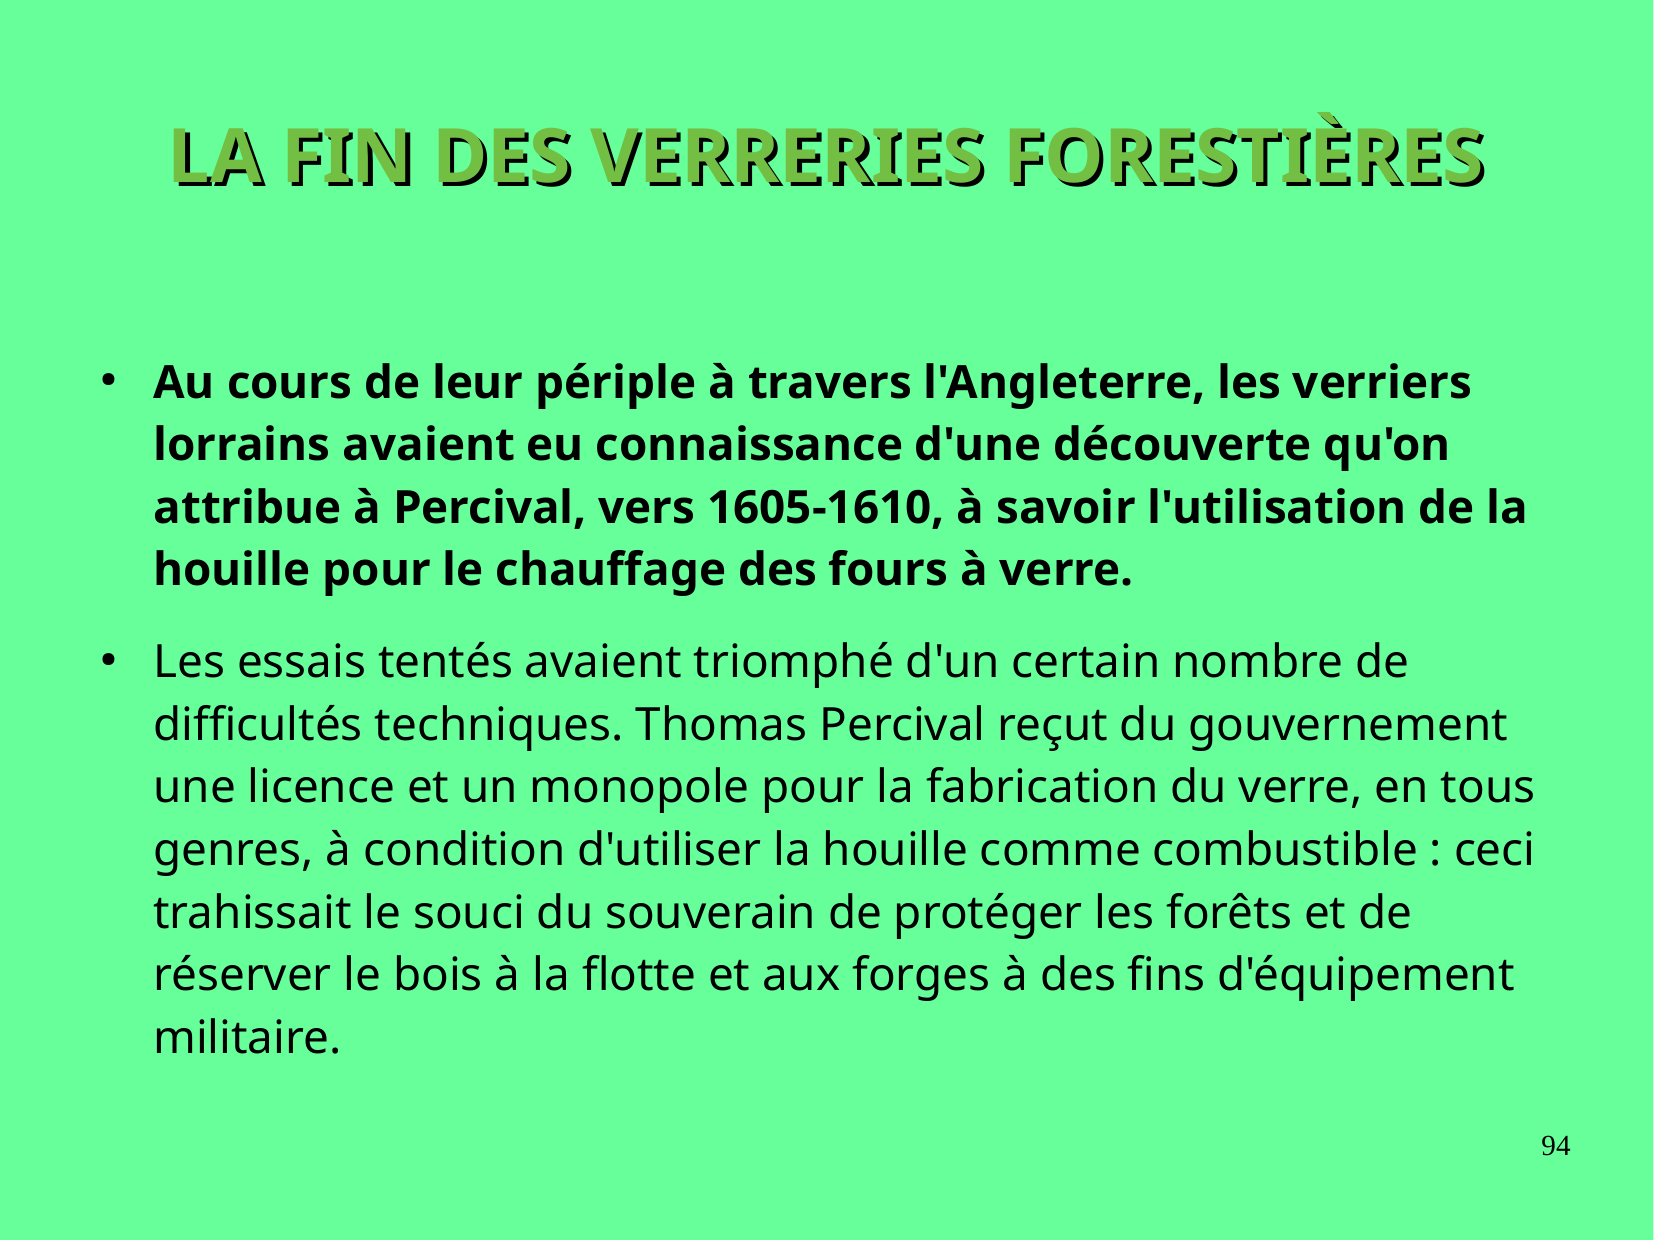

# LA FIN DES VERRERIES FORESTIÈRES
Au cours de leur périple à travers l'Angleterre, les verriers lorrains avaient eu connaissance d'une découverte qu'on attribue à Percival, vers 1605-1610, à savoir l'utilisation de la houille pour le chauffage des fours à verre.
Les essais tentés avaient triomphé d'un certain nombre de difficultés techniques. Thomas Percival reçut du gouvernement une licence et un monopole pour la fabrication du verre, en tous genres, à condition d'utiliser la houille comme combustible : ceci trahissait le souci du souverain de protéger les forêts et de réserver le bois à la flotte et aux forges à des fins d'équipement militaire.
94